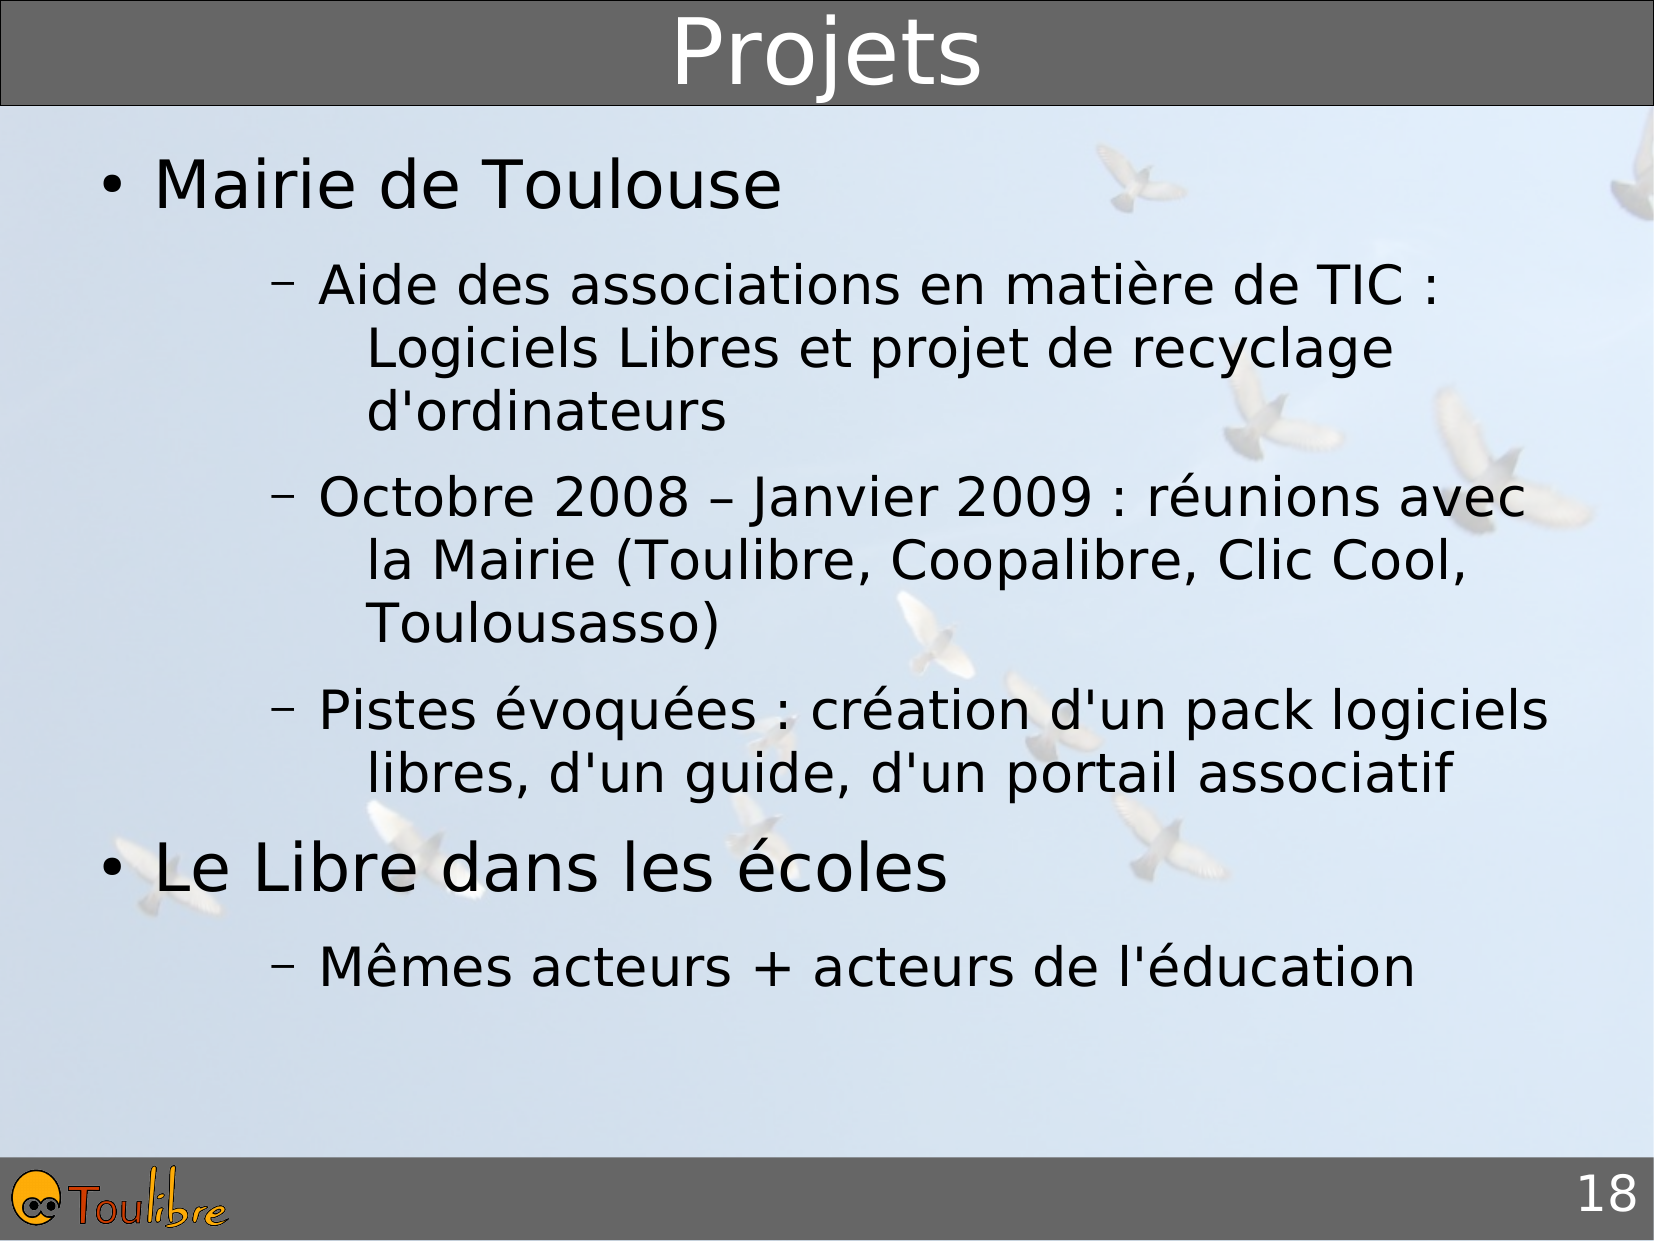

# Projets
Mairie de Toulouse
Aide des associations en matière de TIC : Logiciels Libres et projet de recyclage d'ordinateurs
Octobre 2008 – Janvier 2009 : réunions avec la Mairie (Toulibre, Coopalibre, Clic Cool, Toulousasso)
Pistes évoquées : création d'un pack logiciels libres, d'un guide, d'un portail associatif
Le Libre dans les écoles
Mêmes acteurs + acteurs de l'éducation